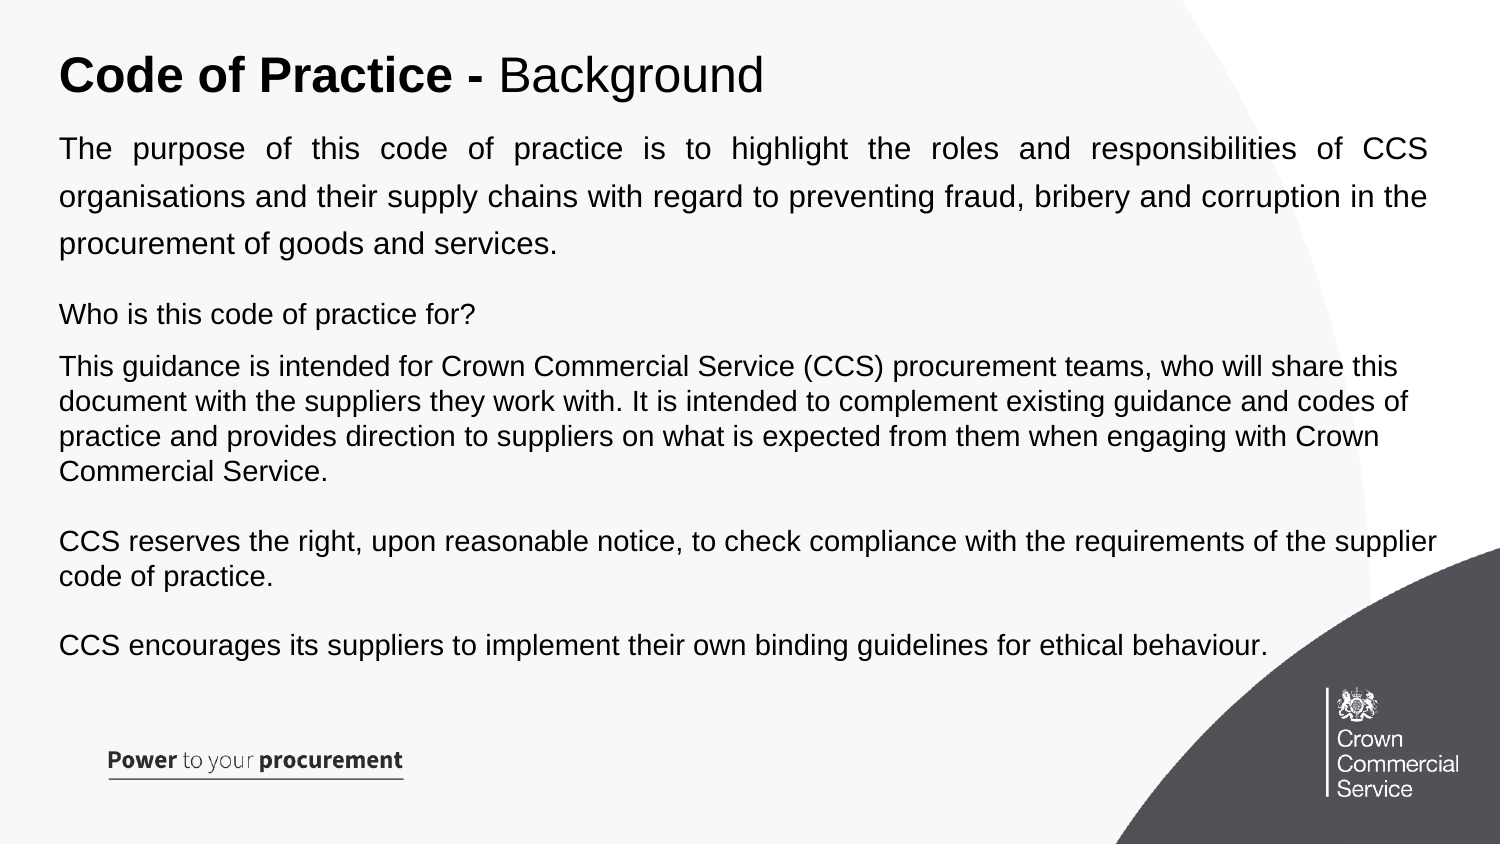

# Code of Practice - Background
The purpose of this code of practice is to highlight the roles and responsibilities of CCS organisations and their supply chains with regard to preventing fraud, bribery and corruption in the procurement of goods and services.
Who is this code of practice for?
This guidance is intended for Crown Commercial Service (CCS) procurement teams, who will share this document with the suppliers they work with. It is intended to complement existing guidance and codes of practice and provides direction to suppliers on what is expected from them when engaging with Crown Commercial Service.
CCS reserves the right, upon reasonable notice, to check compliance with the requirements of the supplier code of practice.
CCS encourages its suppliers to implement their own binding guidelines for ethical behaviour.